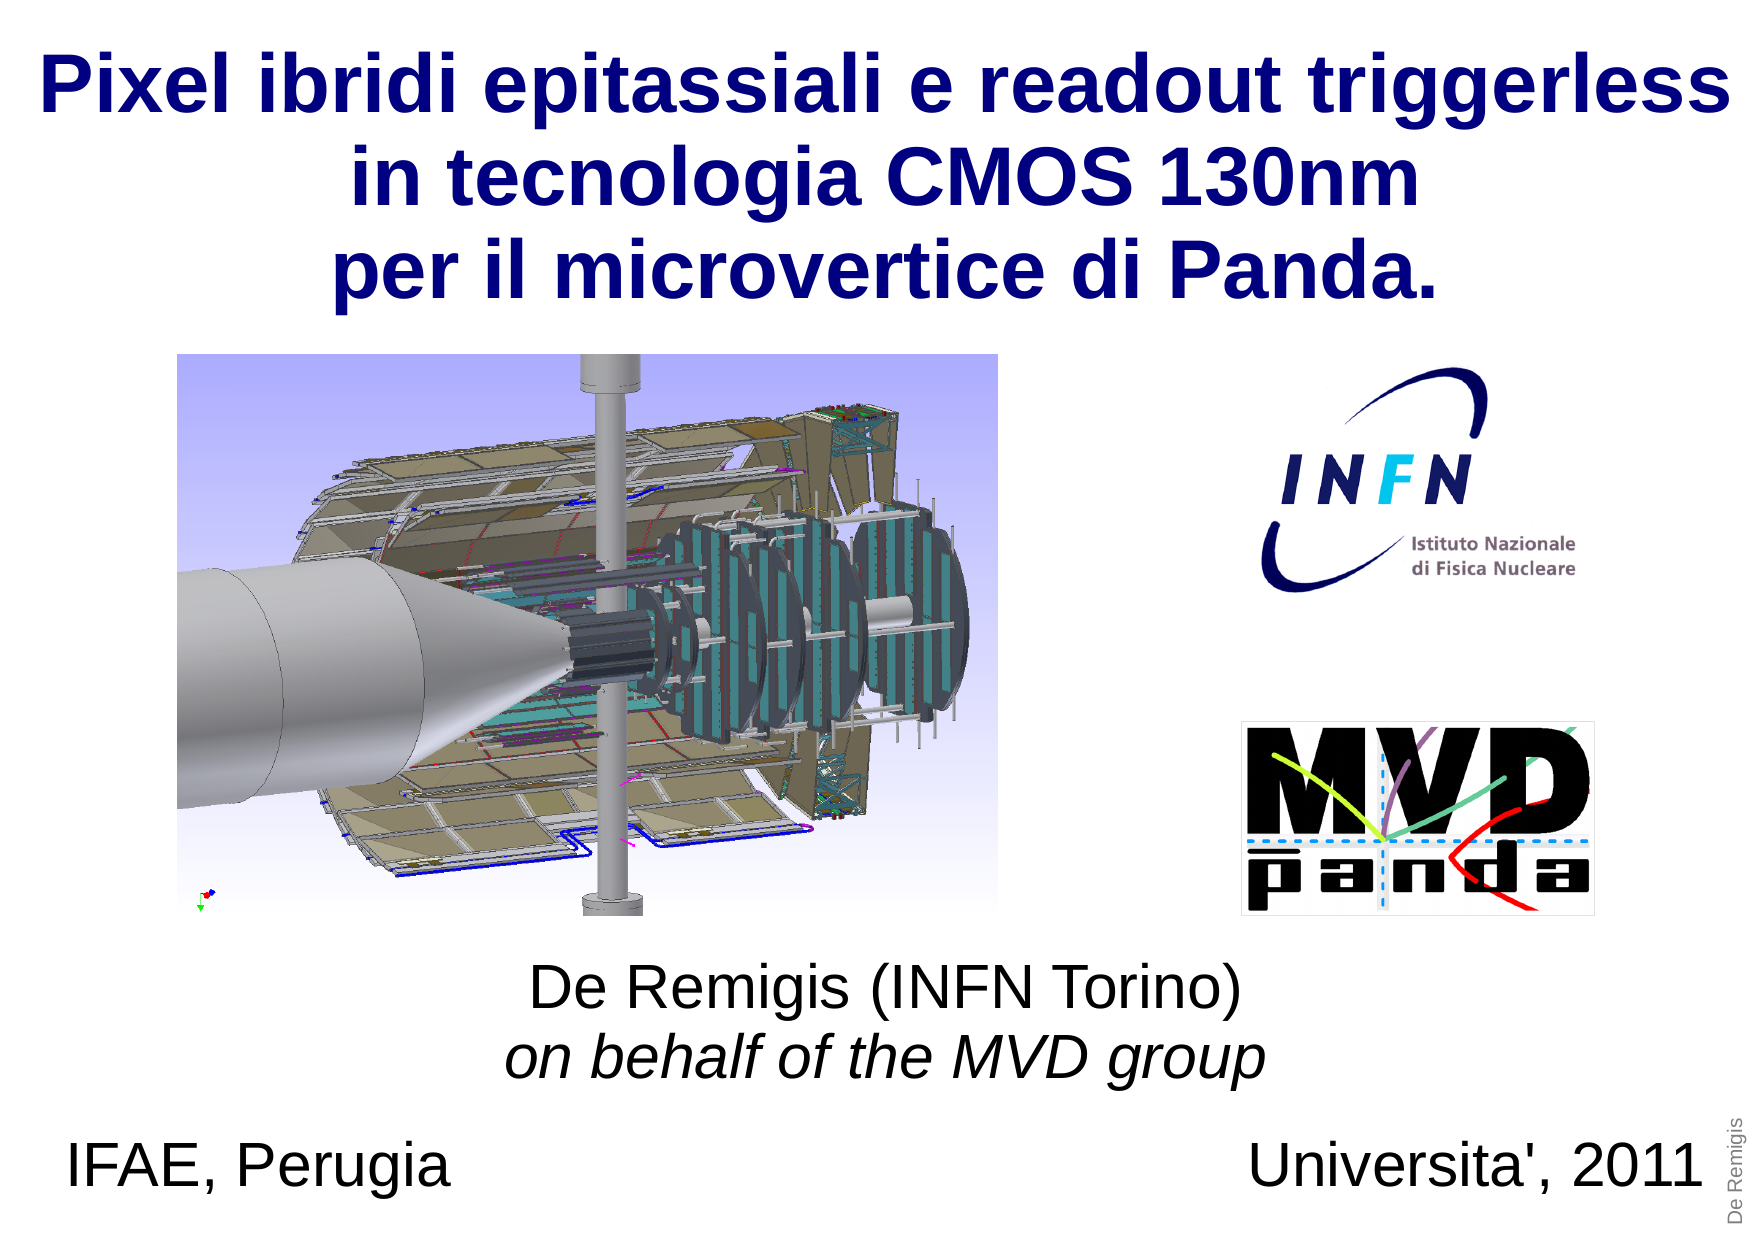

# Pixel ibridi epitassiali e readout triggerless in tecnologia CMOS 130nm per il microvertice di Panda.
De Remigis (INFN Torino)
on behalf of the MVD group
IFAE, Perugia														Universita', 2011